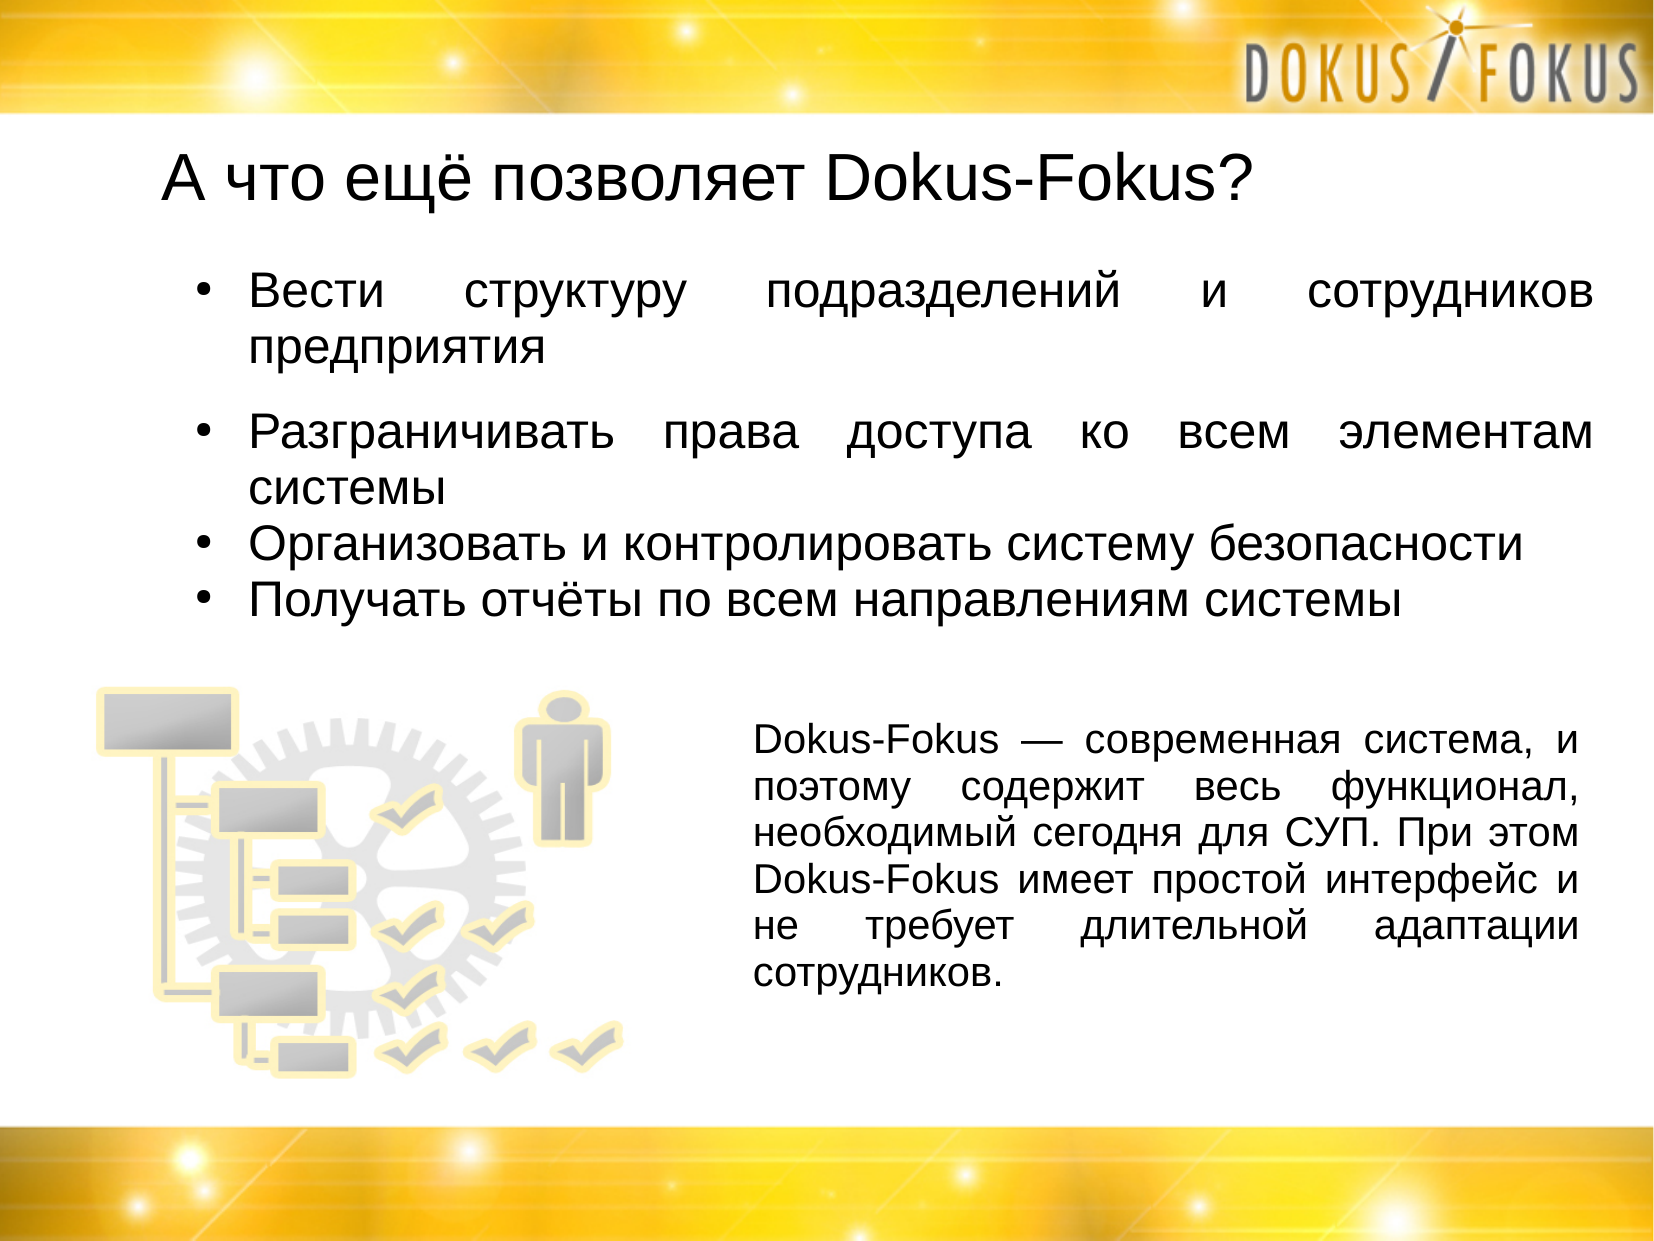

# А что ещё позволяет Dokus-Fokus?
Вести структуру подразделений и сотрудников предприятия
Разграничивать права доступа ко всем элементам системы
Организовать и контролировать систему безопасности
Получать отчёты по всем направлениям системы
Dokus-Fokus — современная система, и поэтому содержит весь функционал, необходимый сегодня для СУП. При этом Dokus-Fokus имеет простой интерфейс и не требует длительной адаптации сотрудников.